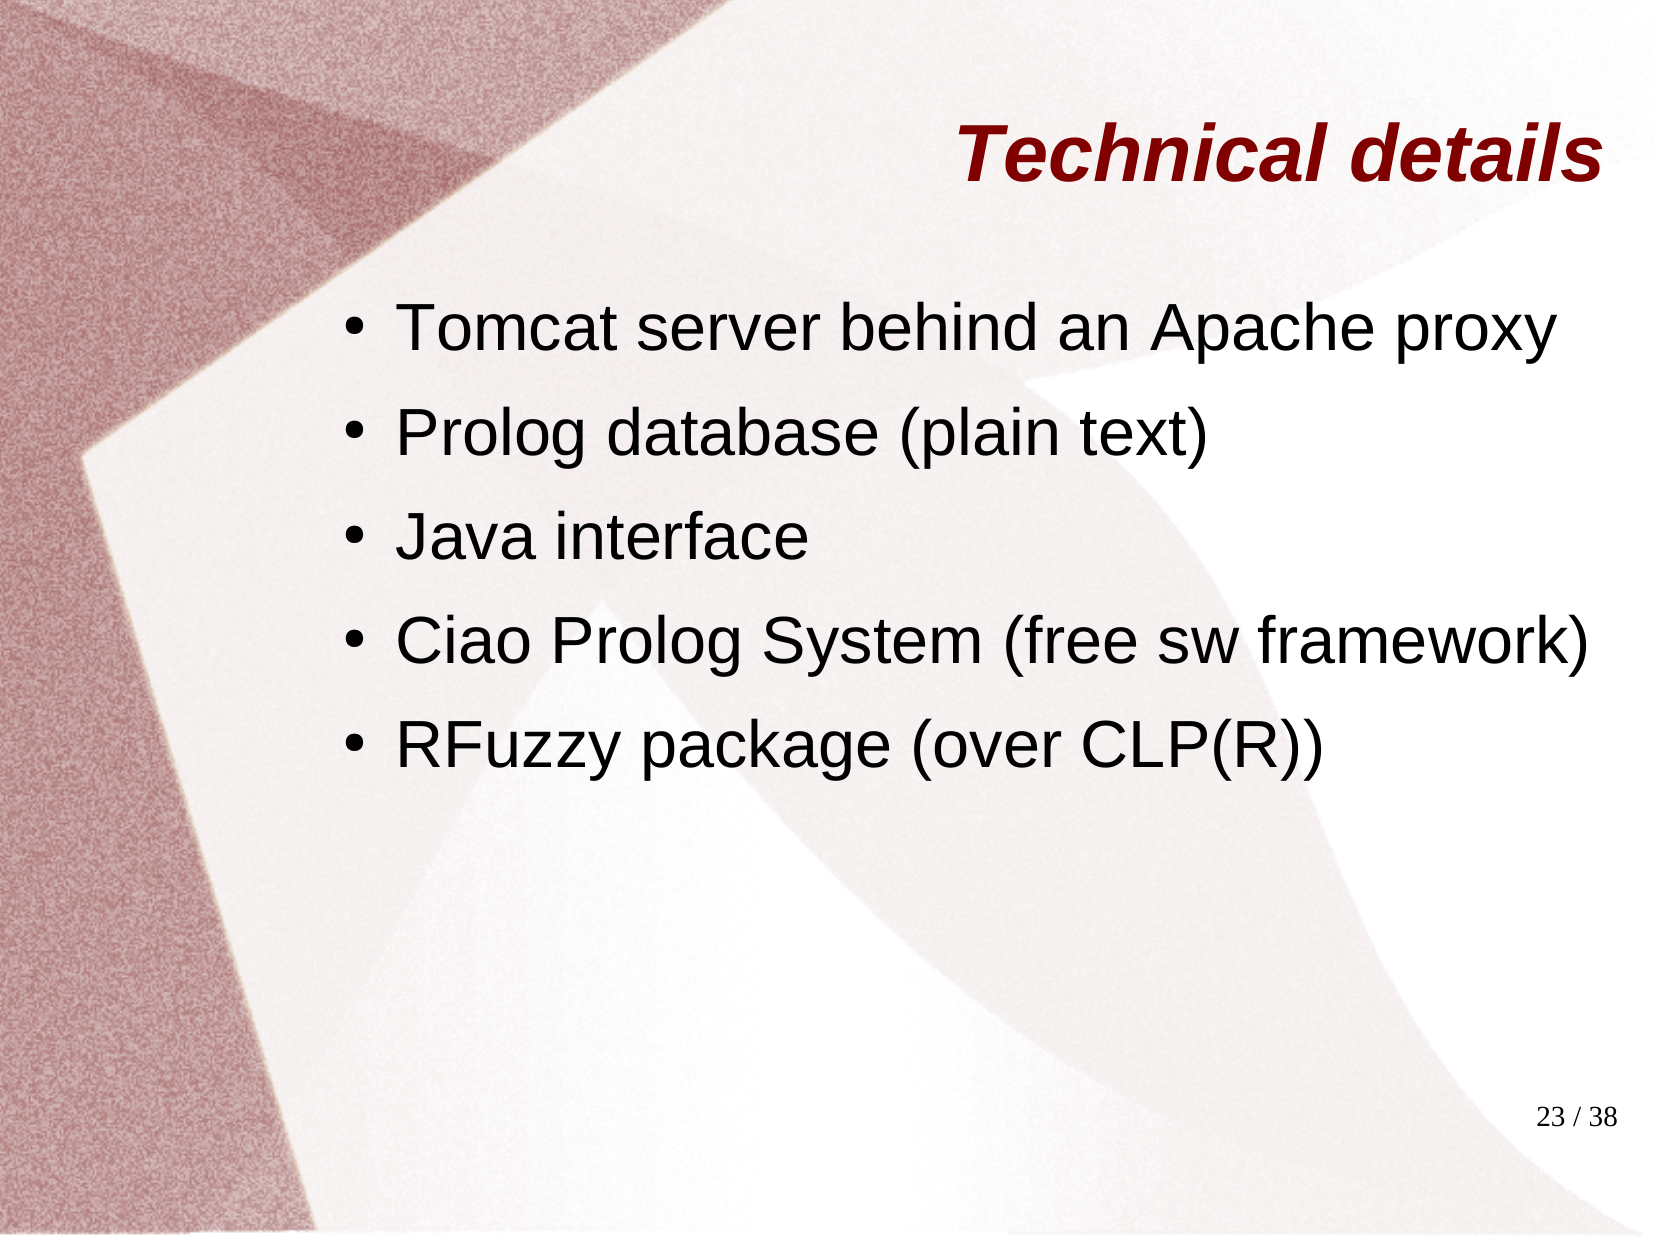

# Technical details
Tomcat server behind an Apache proxy
Prolog database (plain text)
Java interface
Ciao Prolog System (free sw framework)
RFuzzy package (over CLP(R))
23